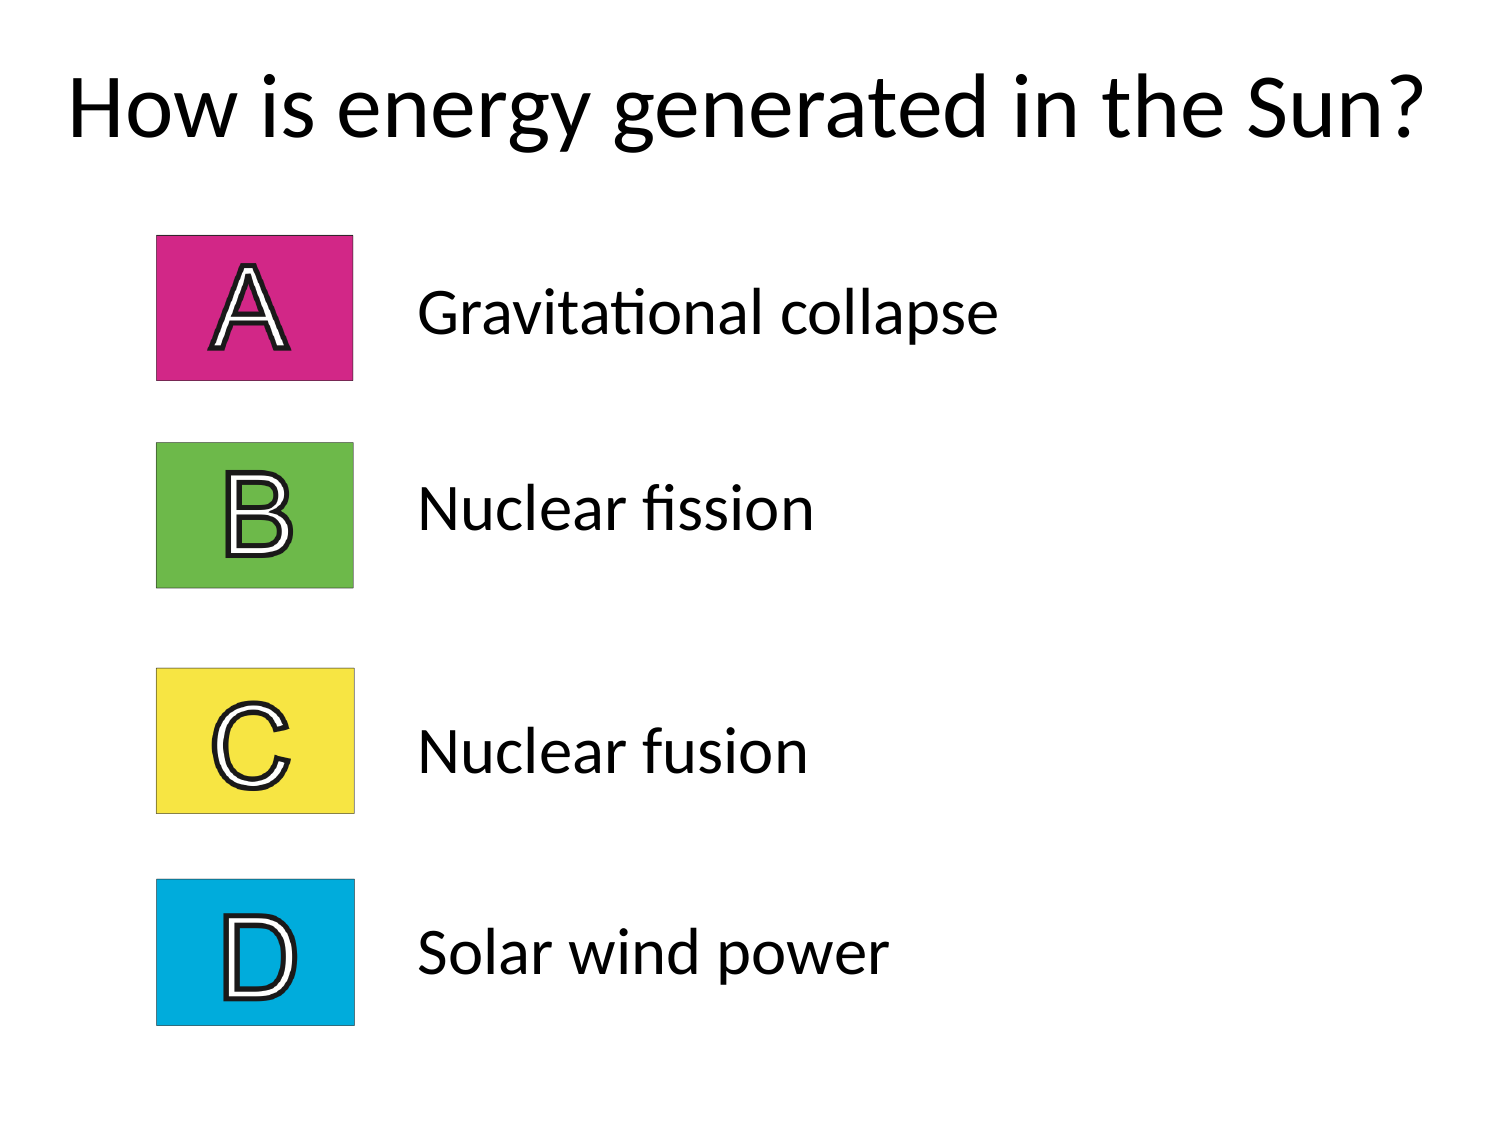

# How is energy generated in the Sun?
Gravitational collapse
Nuclear fission
Nuclear fusion
Solar wind power